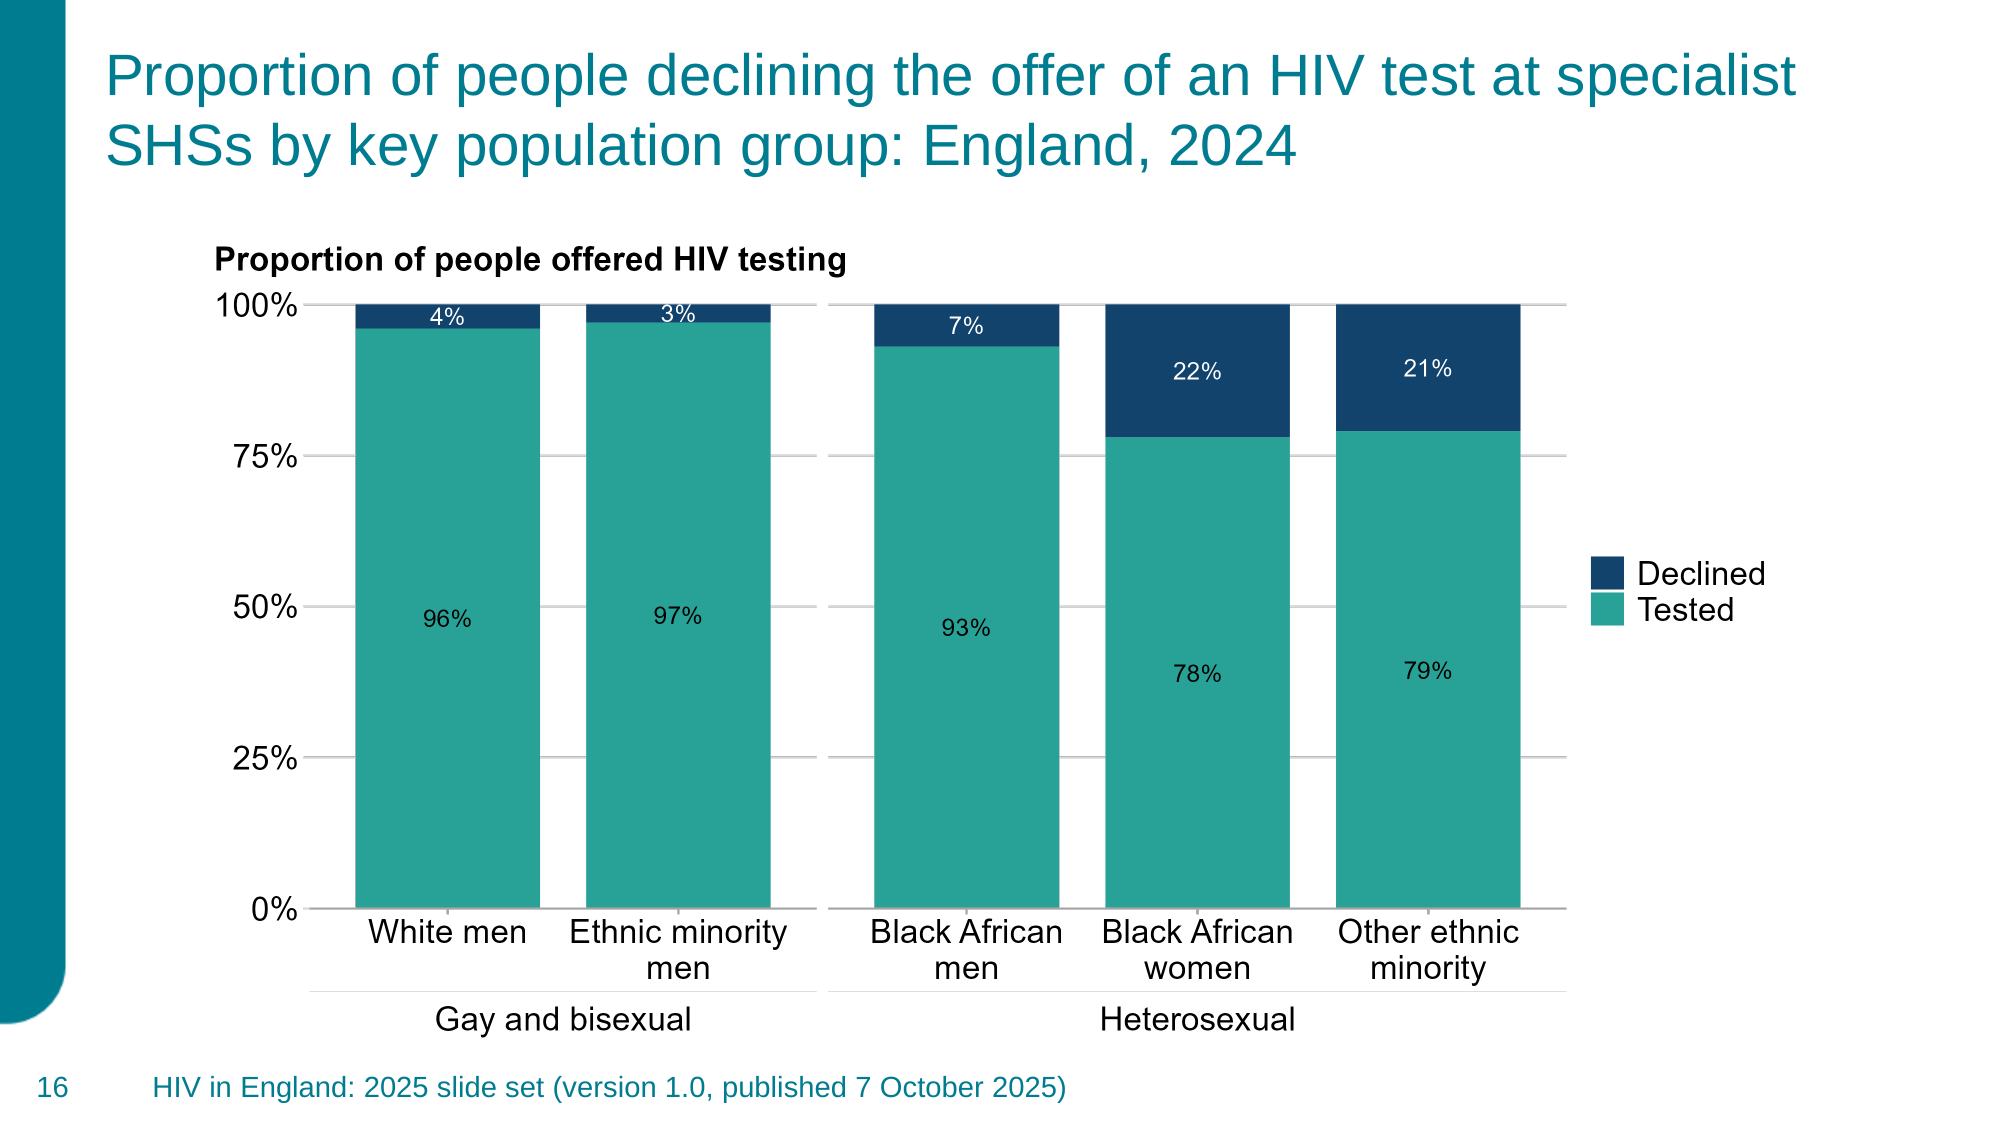

# Proportion of people declining the offer of an HIV test at specialist SHSs by key population group: England, 2024
16
HIV in England: 2025 slide set (version 1.0, published 7 October 2025)